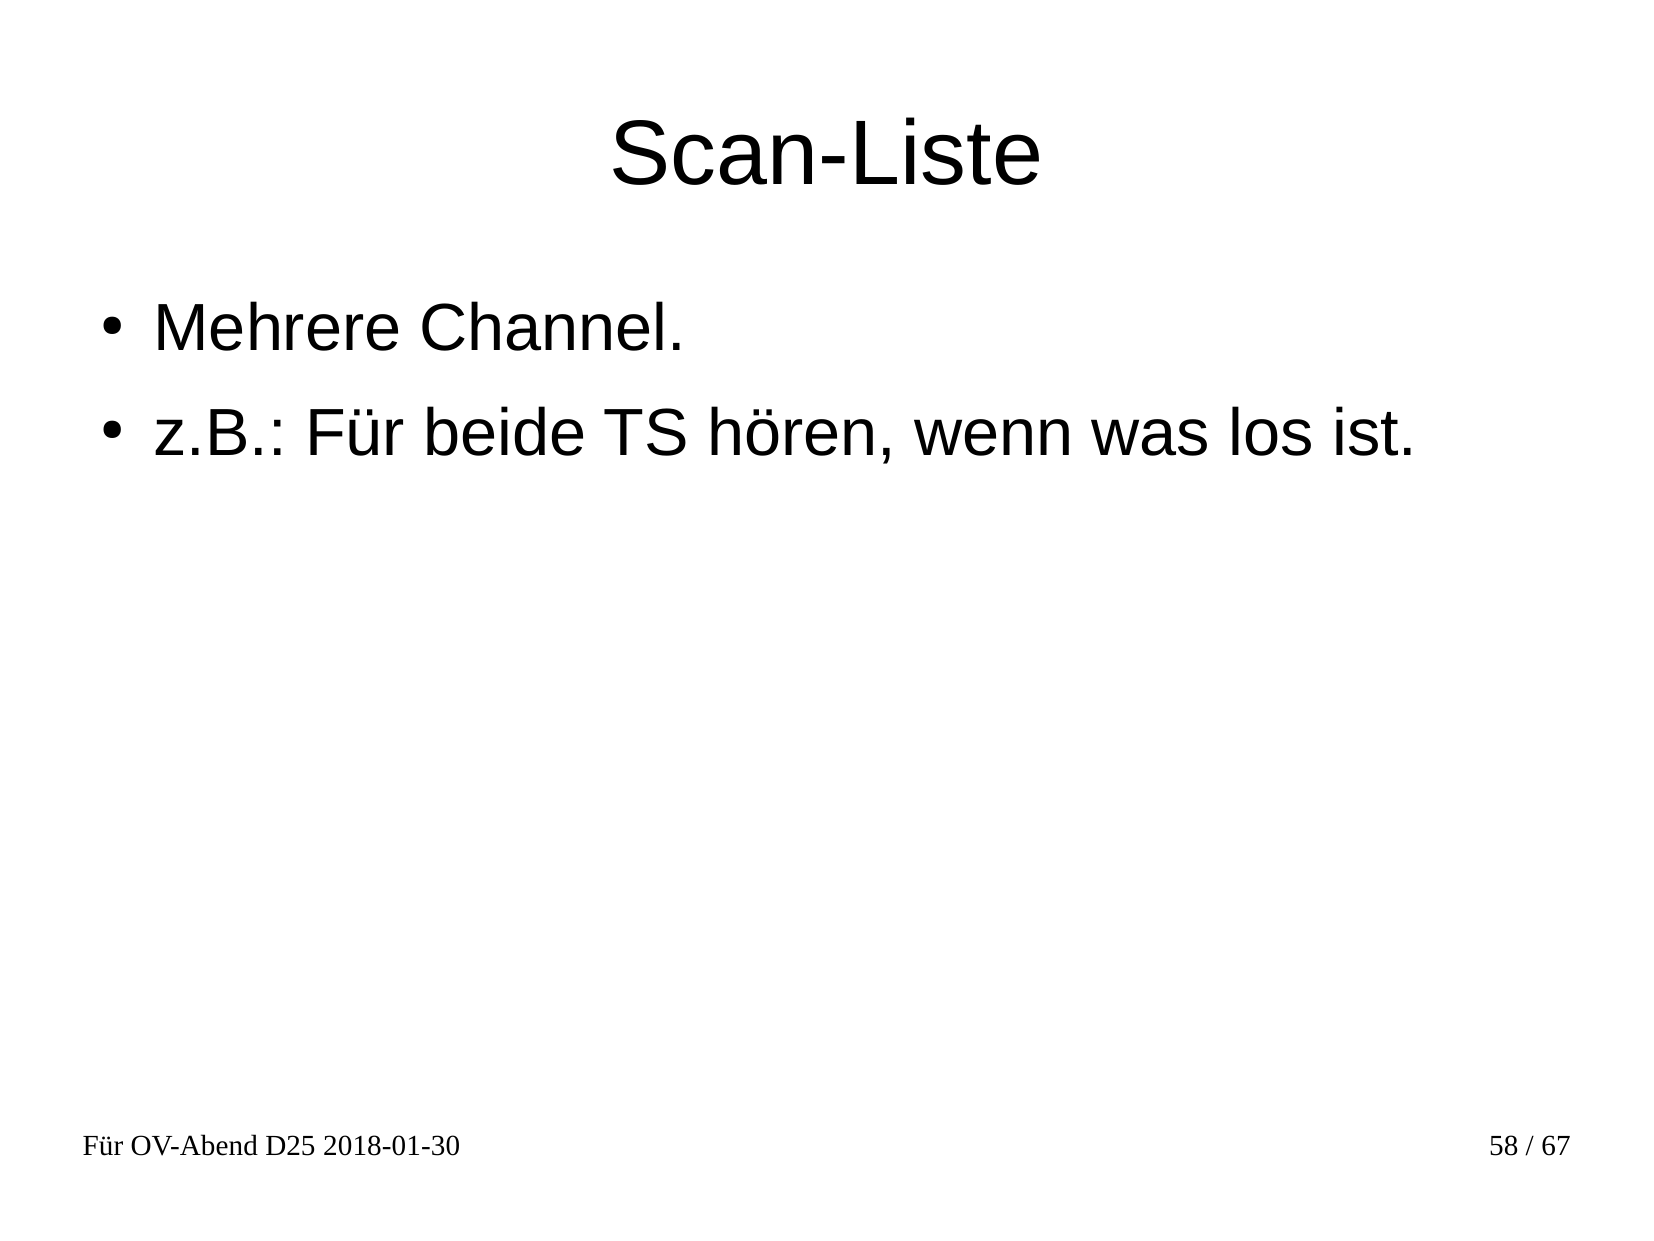

# Scan-Liste
Mehrere Channel.
z.B.: Für beide TS hören, wenn was los ist.
58